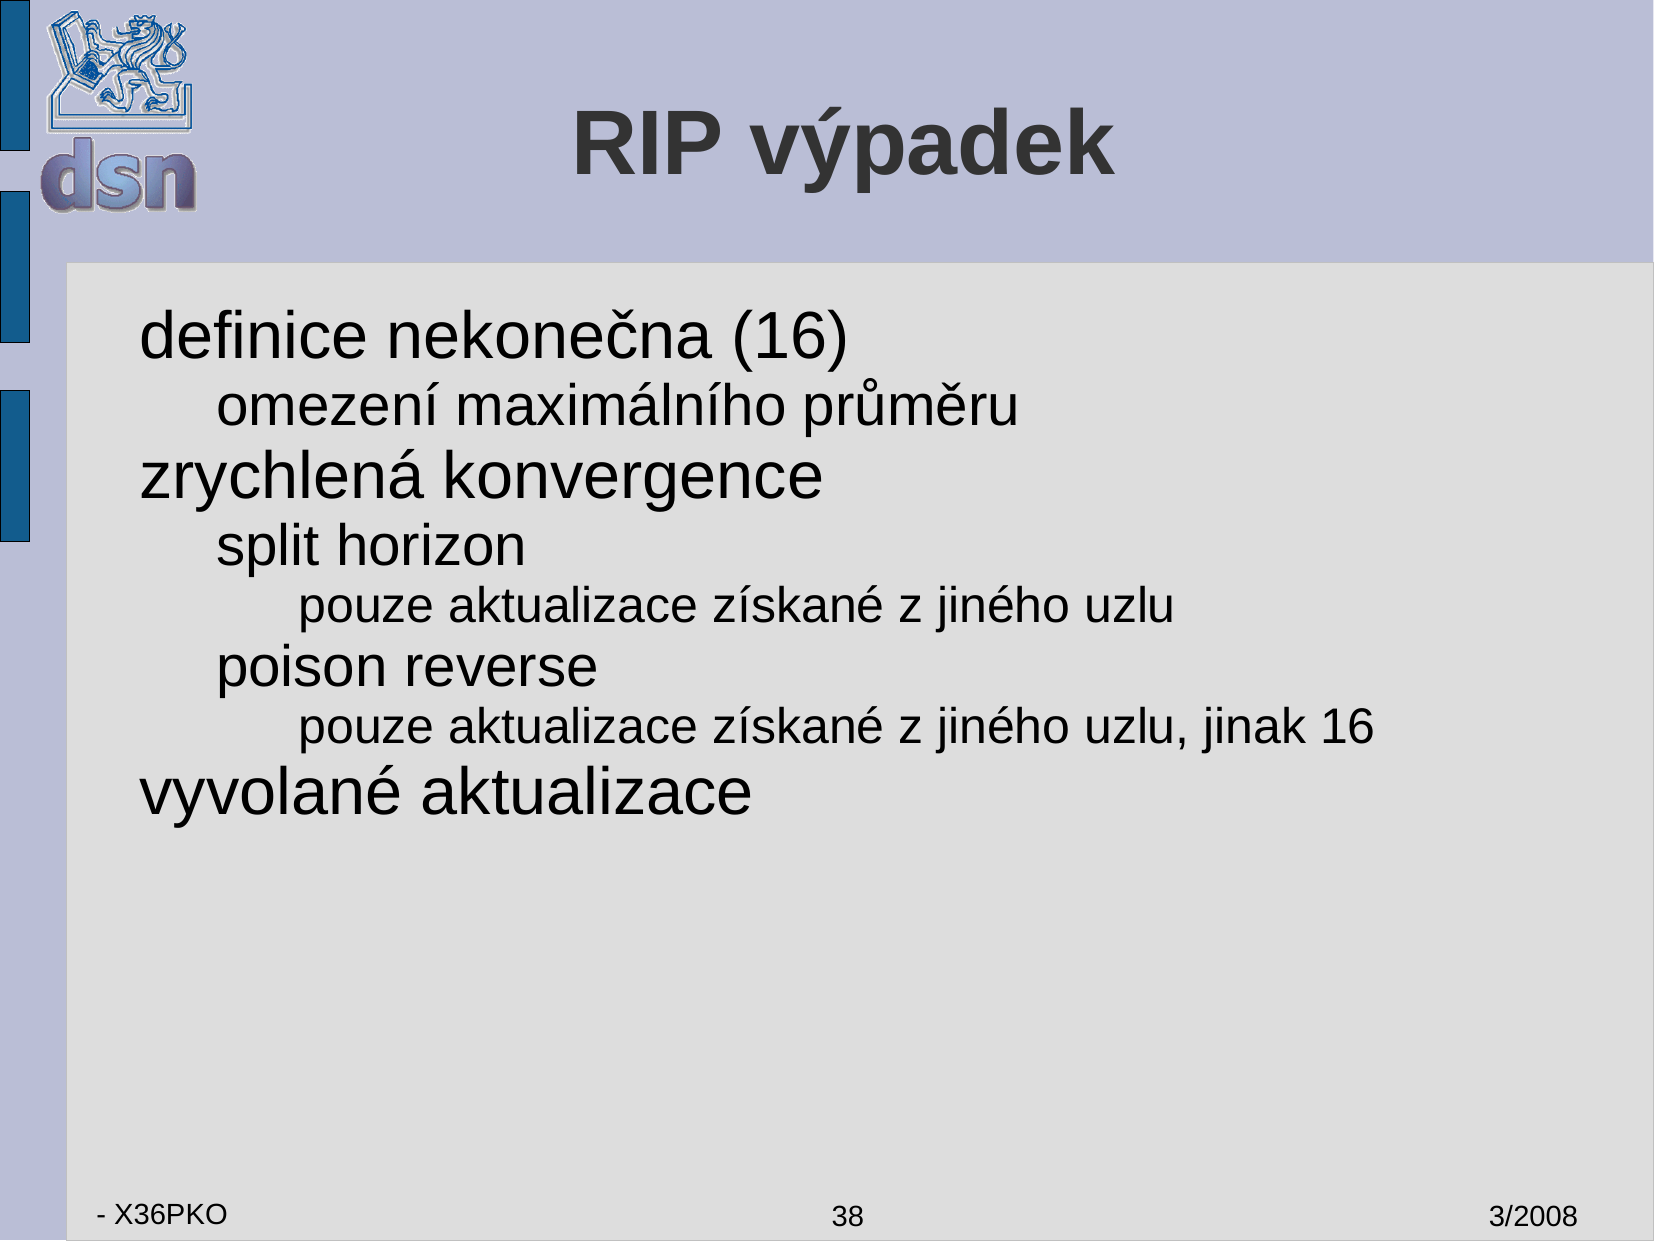

# RIP výpadek
definice nekonečna (16)
omezení maximálního průměru
zrychlená konvergence
split horizon
pouze aktualizace získané z jiného uzlu
poison reverse
pouze aktualizace získané z jiného uzlu, jinak 16
vyvolané aktualizace